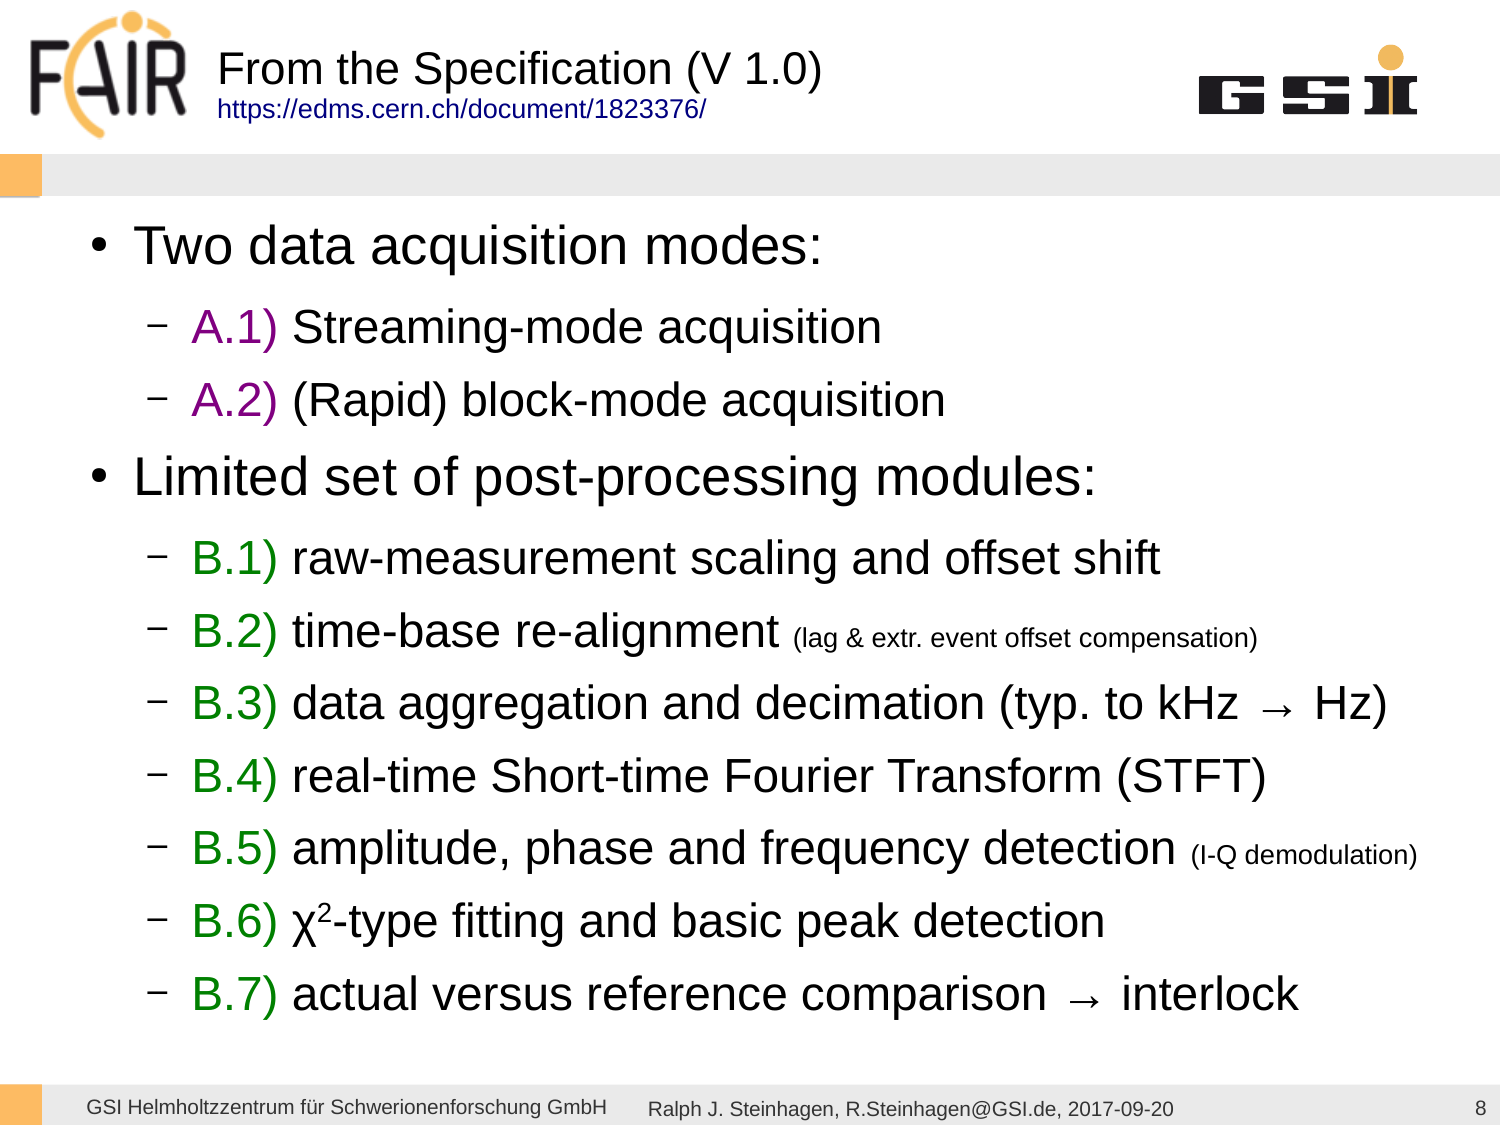

# From the Specification (V 1.0) https://edms.cern.ch/document/1823376/
Two data acquisition modes:
A.1) Streaming-mode acquisition
A.2) (Rapid) block-mode acquisition
Limited set of post-processing modules:
B.1) raw-measurement scaling and offset shift
B.2) time-base re-alignment (lag & extr. event offset compensation)
B.3) data aggregation and decimation (typ. to kHz → Hz)
B.4) real-time Short-time Fourier Transform (STFT)
B.5) amplitude, phase and frequency detection (I-Q demodulation)
B.6) χ2-type fitting and basic peak detection
B.7) actual versus reference comparison → interlock